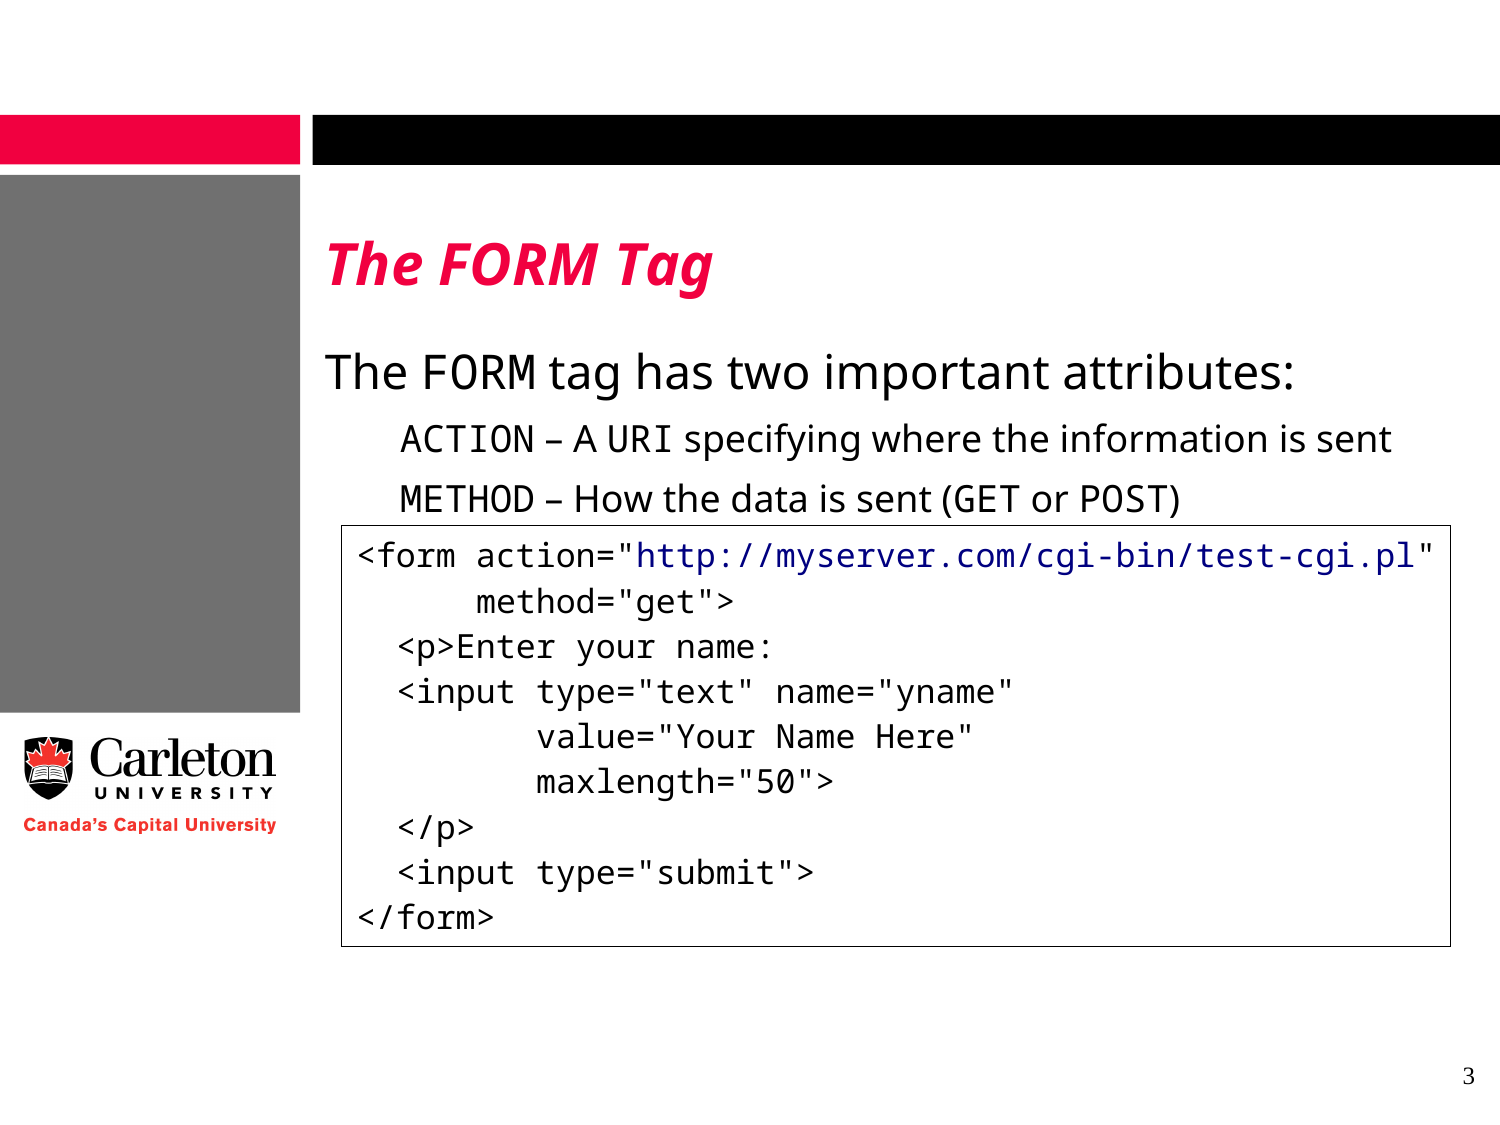

# The FORM Tag
The FORM tag has two important attributes:
ACTION – A URI specifying where the information is sent
METHOD – How the data is sent (GET or POST)
<form action="http://myserver.com/cgi-bin/test-cgi.pl"
 method="get">
 <p>Enter your name:
 <input type="text" name="yname"
 value="Your Name Here"
 maxlength="50">
 </p>
 <input type="submit">
</form>
3